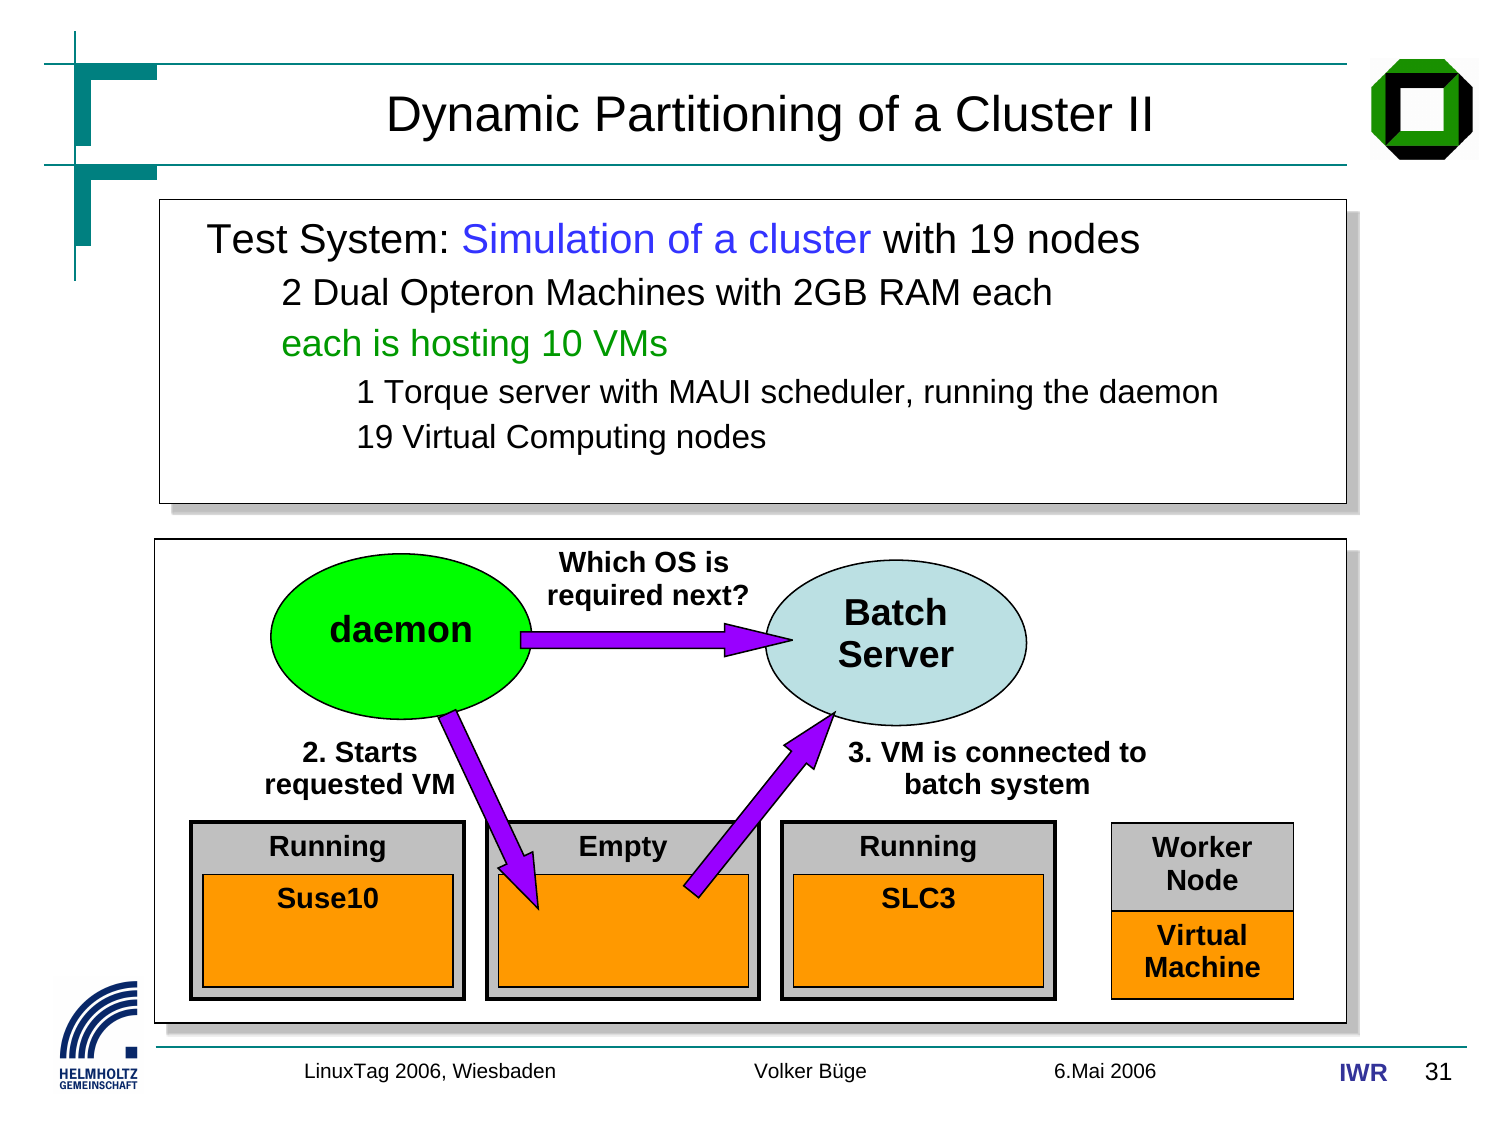

# Dynamic Partitioning of a Cluster II
Test System: Simulation of a cluster with 19 nodes
2 Dual Opteron Machines with 2GB RAM each
each is hosting 10 VMs
1 Torque server with MAUI scheduler, running the daemon
19 Virtual Computing nodes
Which OS is
required next?
Batch Server
daemon
2. Starts requested VM
3. VM is connected to batch system
Running
Suse10
Empty
Running
SLC3
Worker Node
Virtual Machine
31